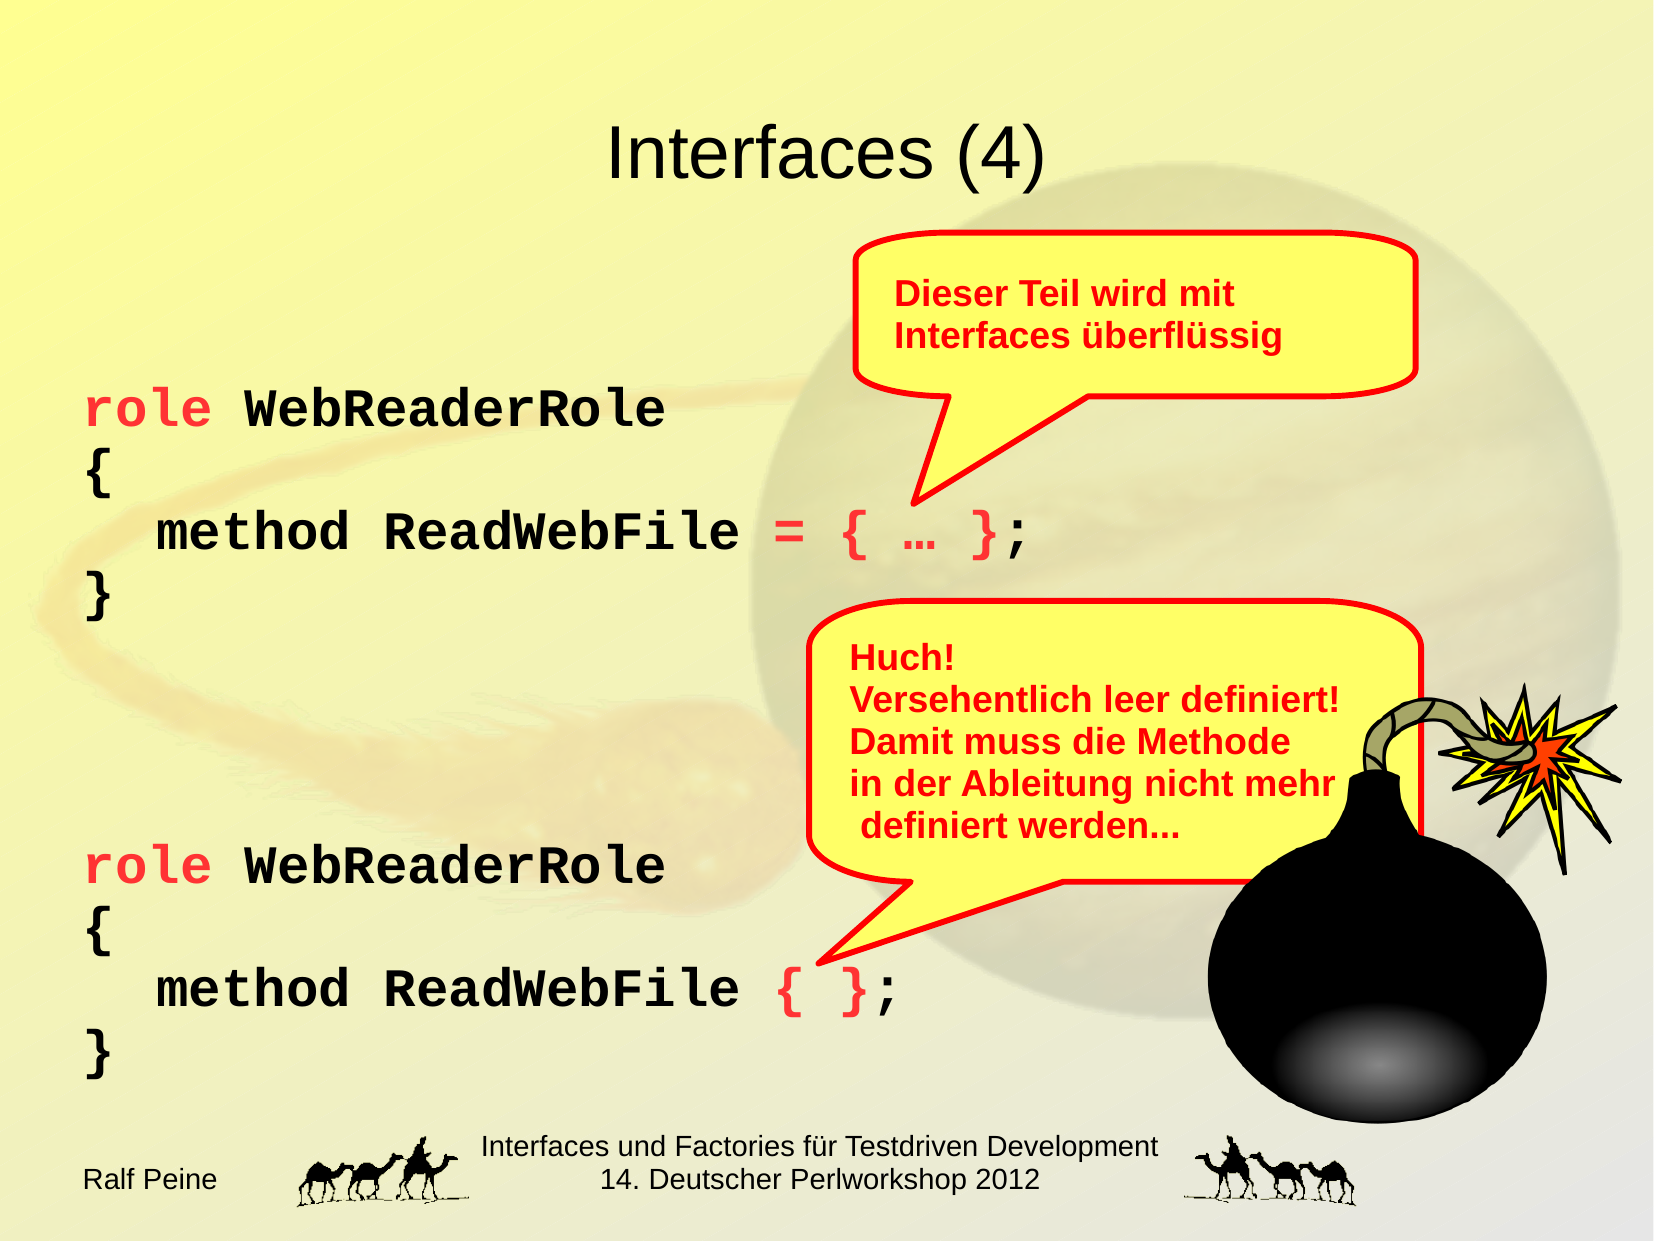

# Interfaces (4)
Dieser Teil wird mit
Interfaces überflüssig
role WebReaderRole
{
	method ReadWebFile = { … };
}
role WebReaderRole
{
	method ReadWebFile { };
}
Huch!
Versehentlich leer definiert!
Damit muss die Methode
in der Ableitung nicht mehr
 definiert werden...